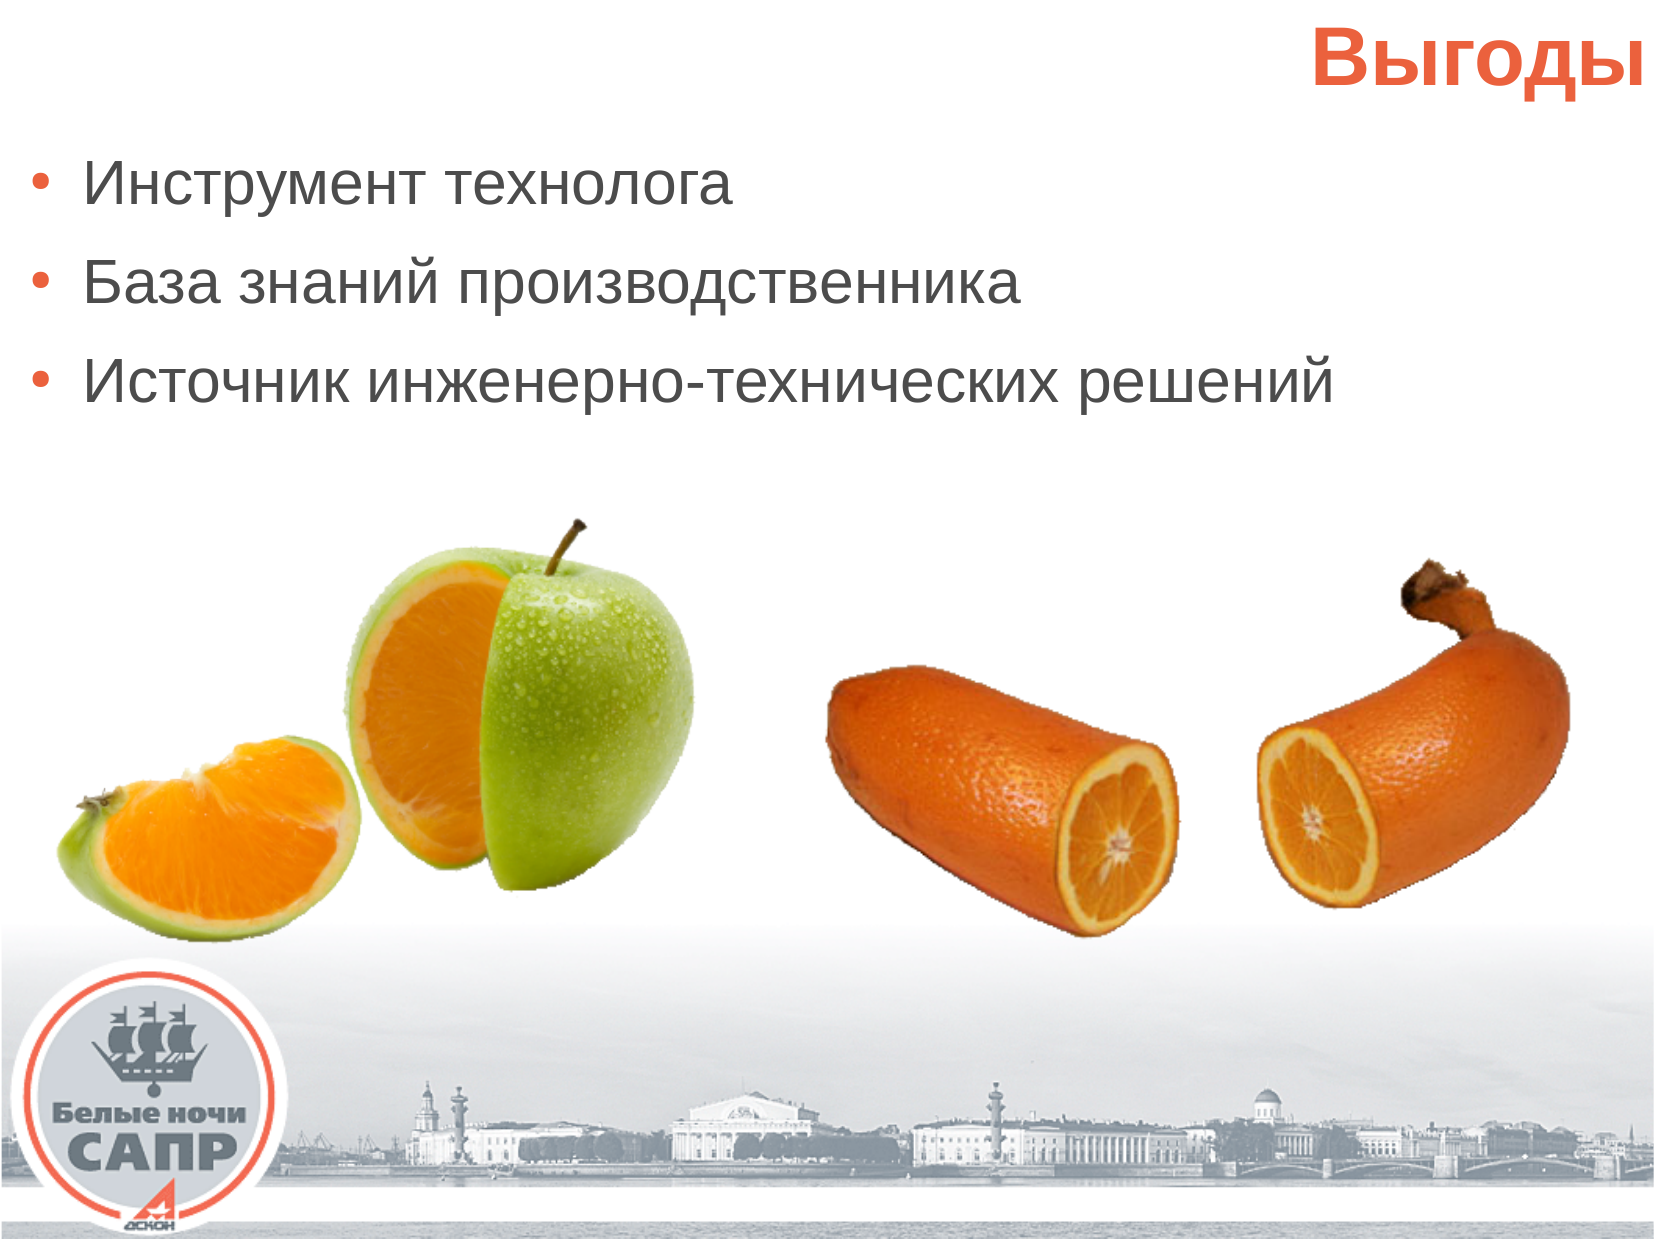

Выгоды
# Инструмент технолога
База знаний производственника
Источник инженерно-технических решений